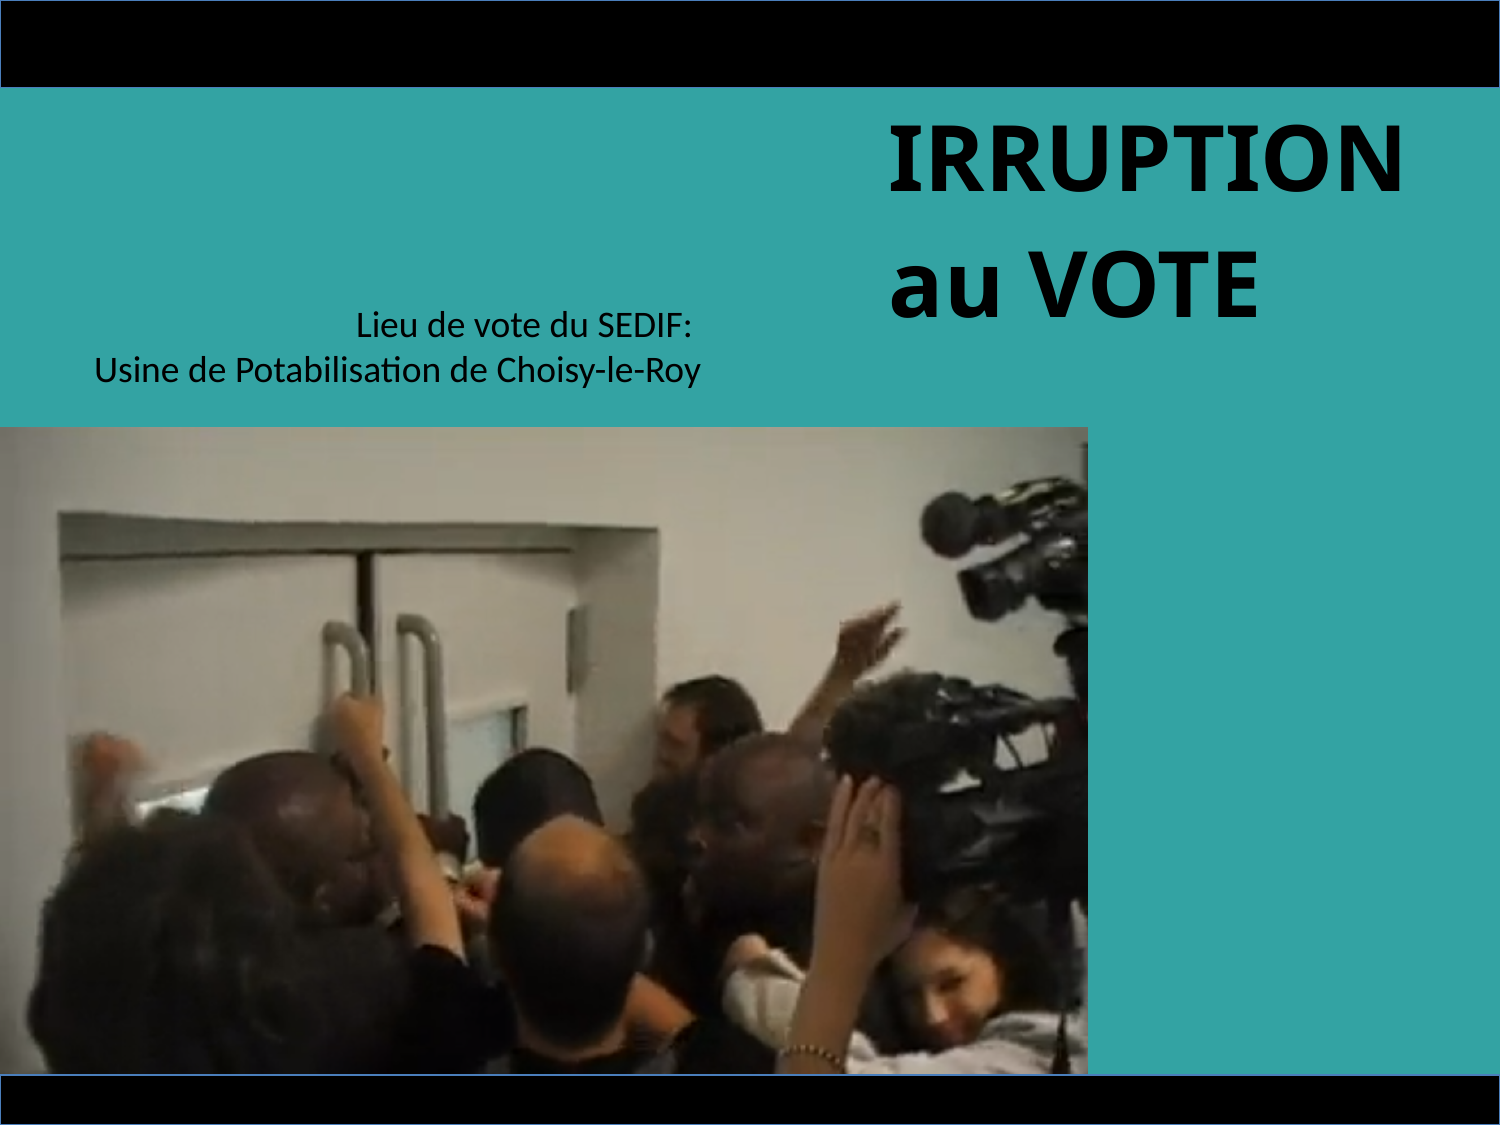

IRRUPTION
au VOTE
Lieu de vote du SEDIF:
Usine de Potabilisation de Choisy-le-Roy